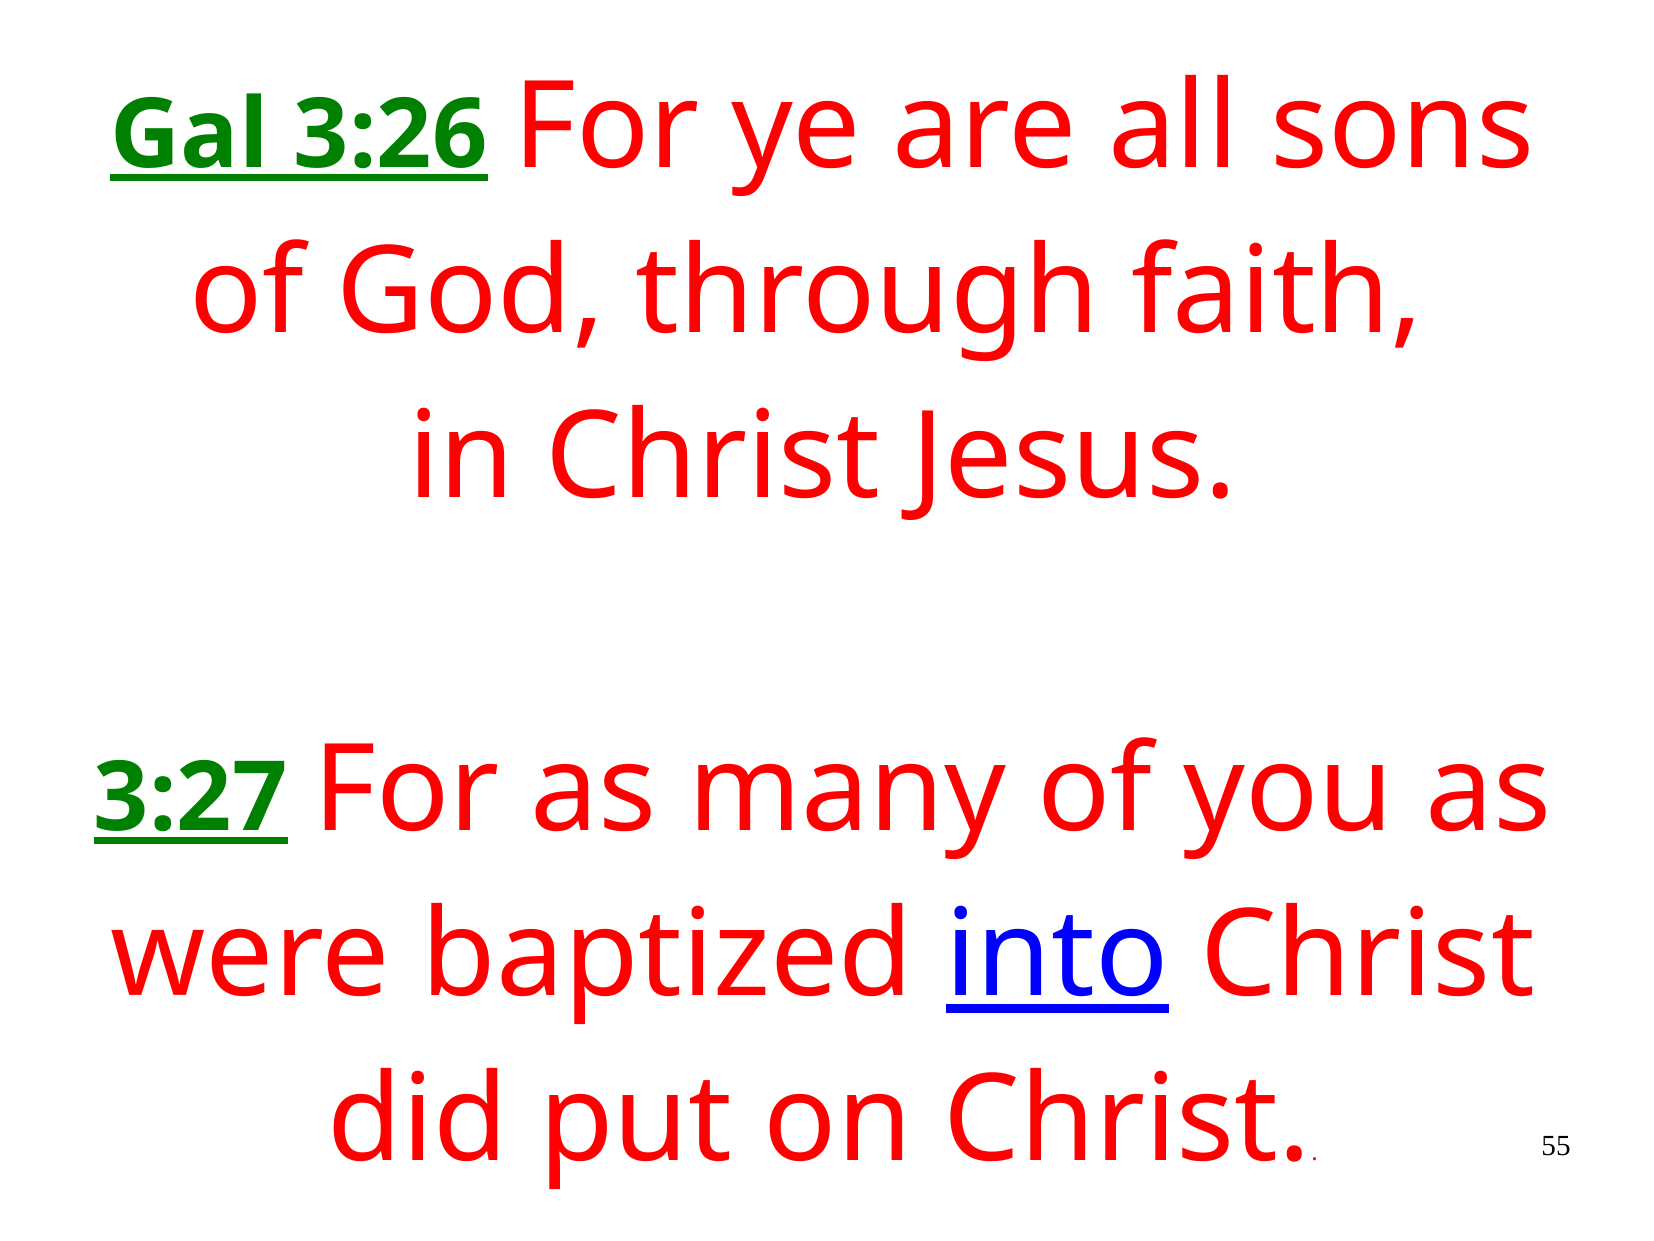

# Gal 3:26 For ye are all sons of God, through faith, in Christ Jesus.
3:27 For as many of you as were baptized into Christ did put on Christ..
55